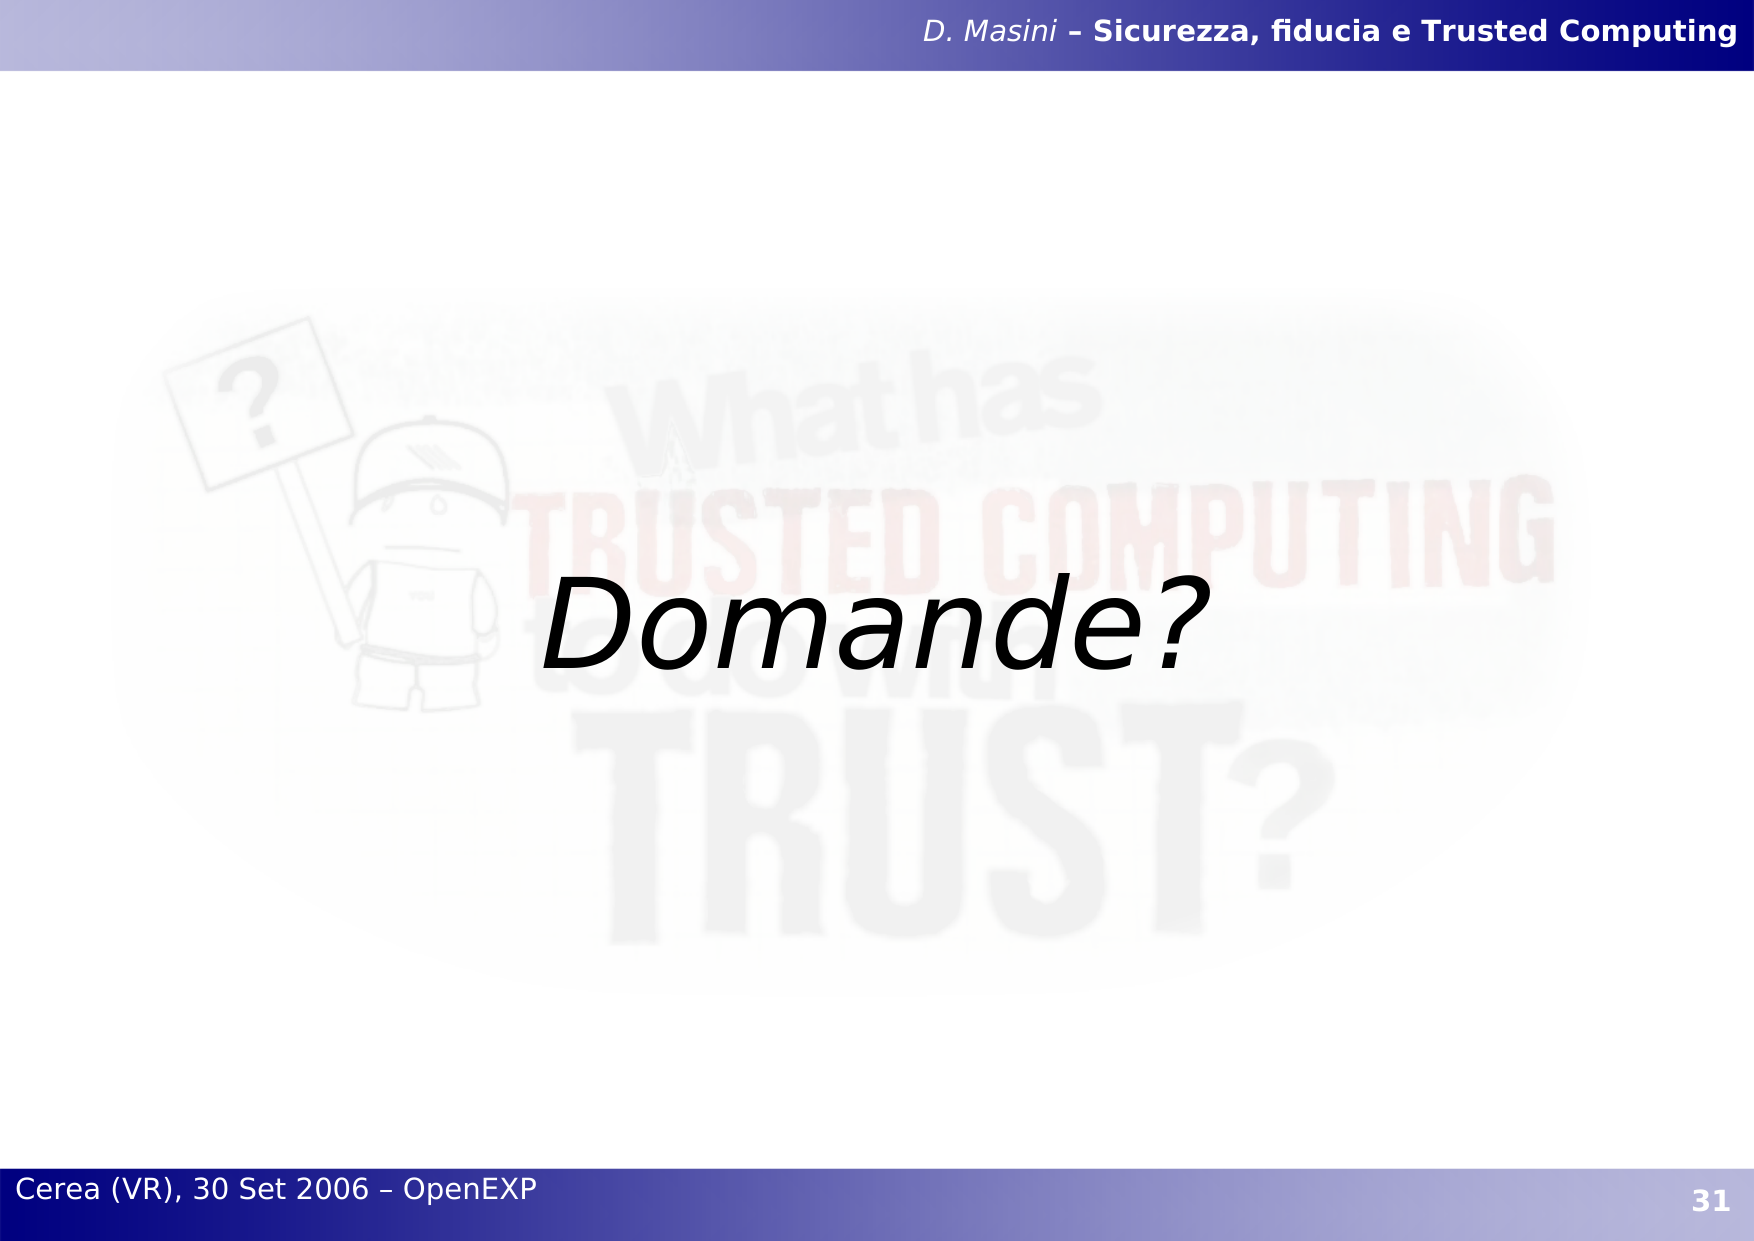

D. Masini – Sicurezza, fiducia e Trusted Computing
Domande?
Cerea (VR), 30 Set 2006 – OpenEXP